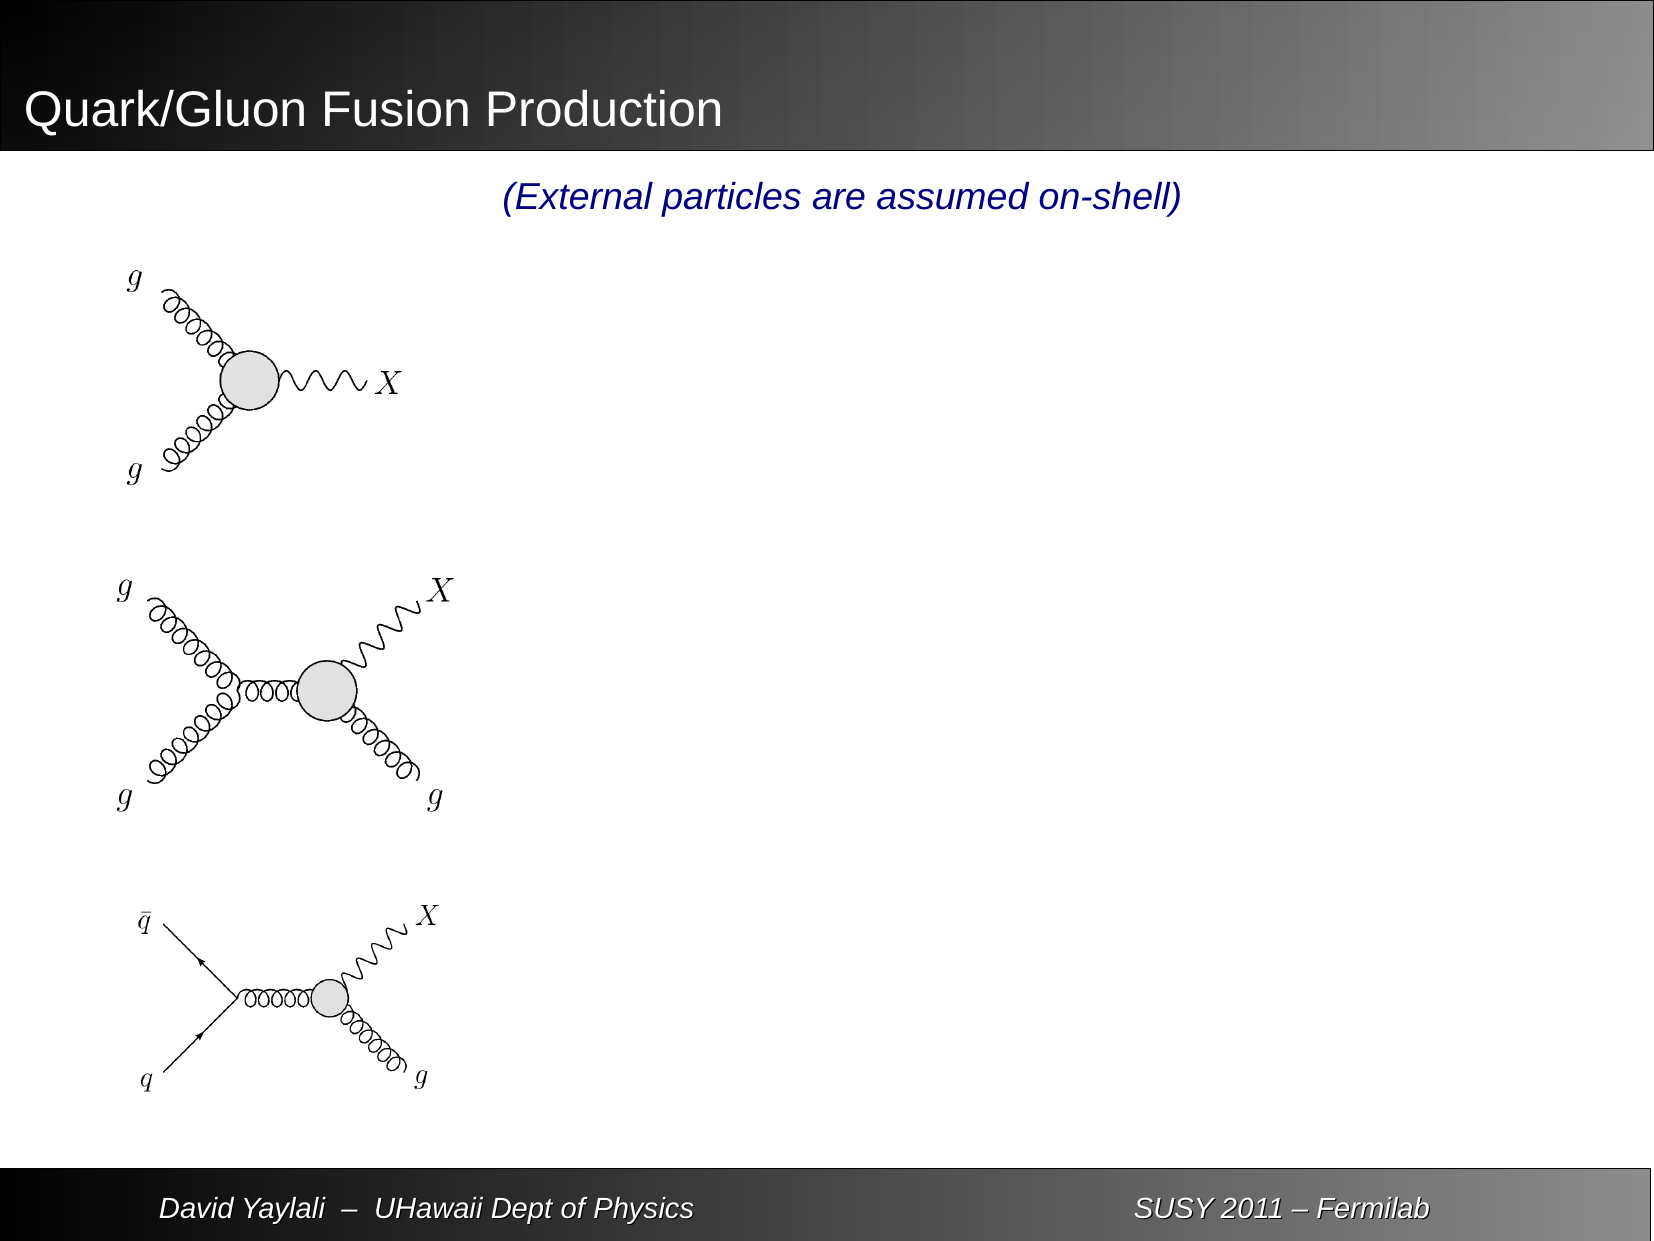

Quark/Gluon Fusion Production
(External particles are assumed on-shell)